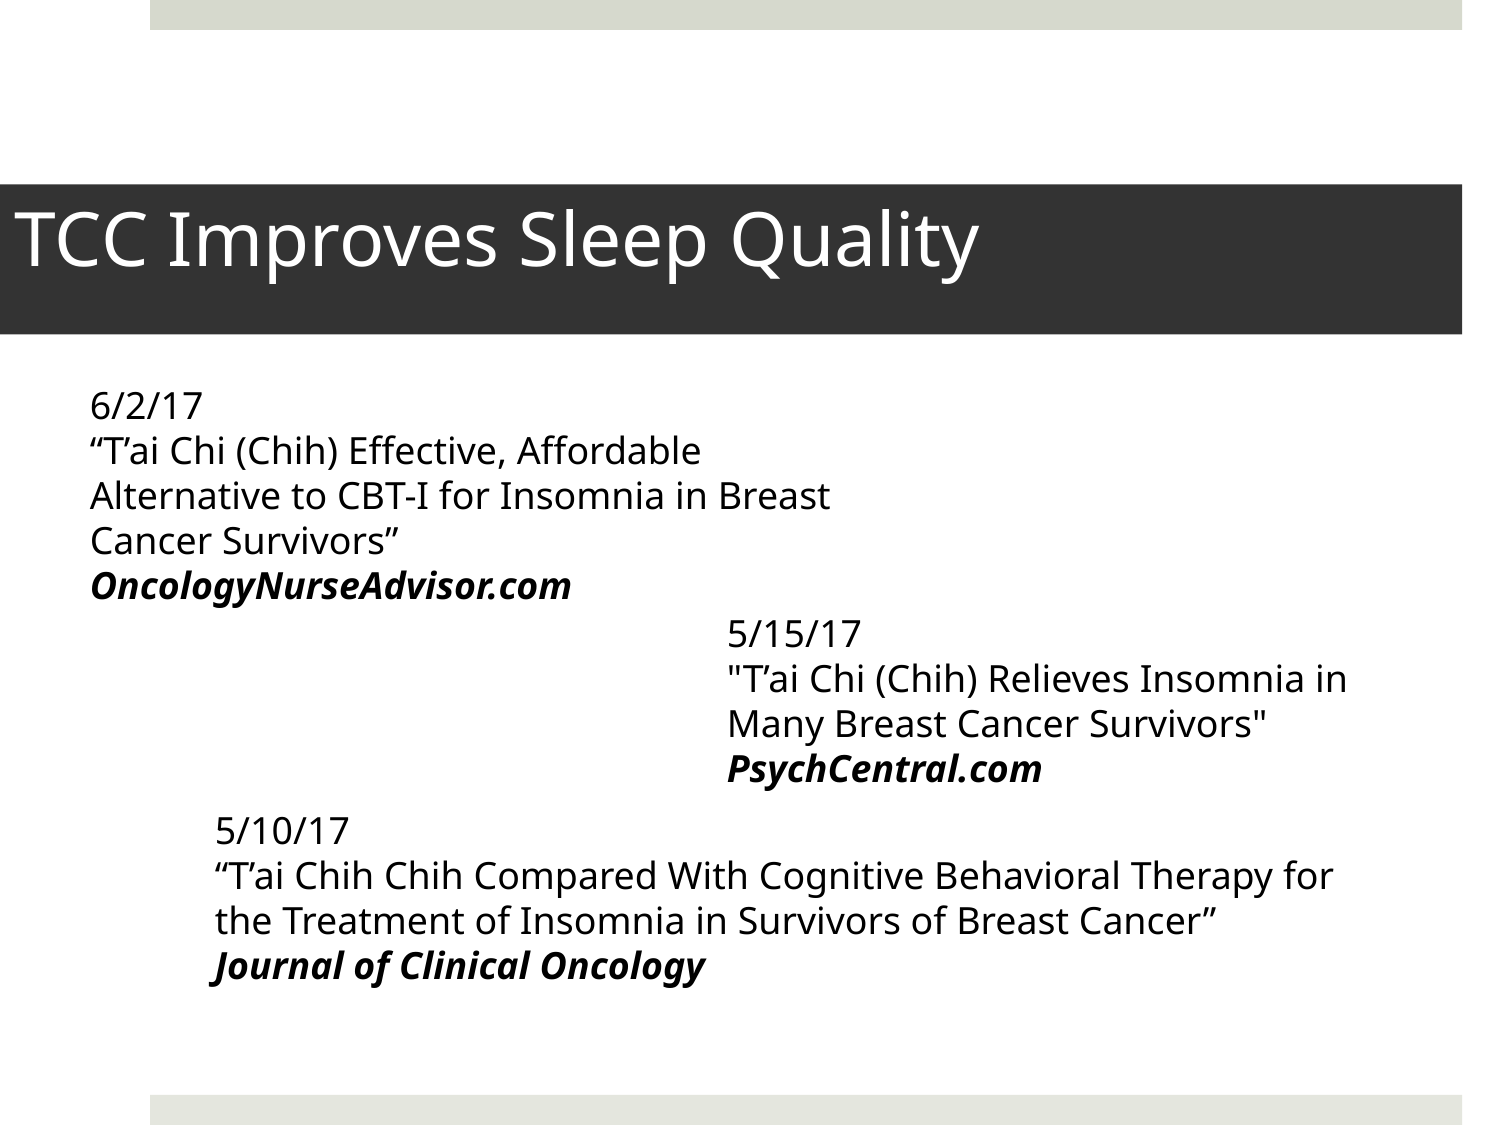

# TCC Improves Sleep Quality
6/2/17
“T’ai Chi (Chih) Effective, Affordable Alternative to CBT-I for Insomnia in Breast Cancer Survivors”
OncologyNurseAdvisor.com
5/15/17
"T’ai Chi (Chih) Relieves Insomnia in Many Breast Cancer Survivors"
PsychCentral.com
5/10/17
“T’ai Chih Chih Compared With Cognitive Behavioral Therapy for the Treatment of Insomnia in Survivors of Breast Cancer”
Journal of Clinical Oncology